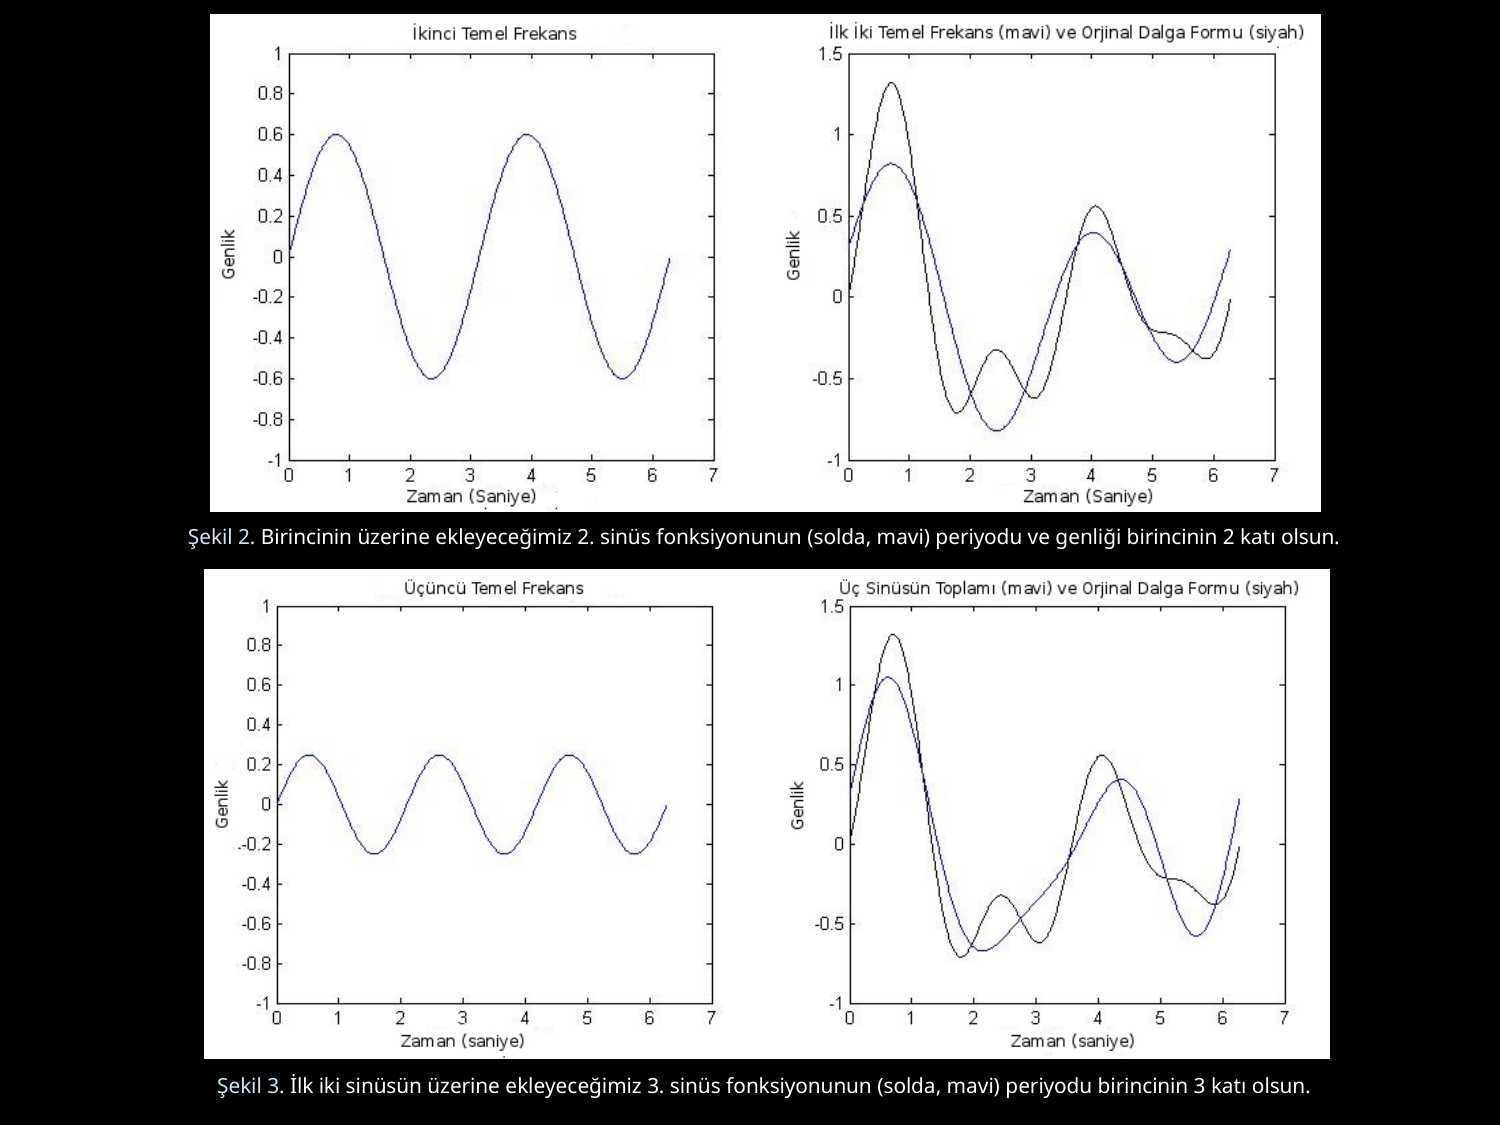

Şekil 2. Birincinin üzerine ekleyeceğimiz 2. sinüs fonksiyonunun (solda, mavi) periyodu ve genliği birincinin 2 katı olsun.
Şekil 3. İlk iki sinüsün üzerine ekleyeceğimiz 3. sinüs fonksiyonunun (solda, mavi) periyodu birincinin 3 katı olsun.